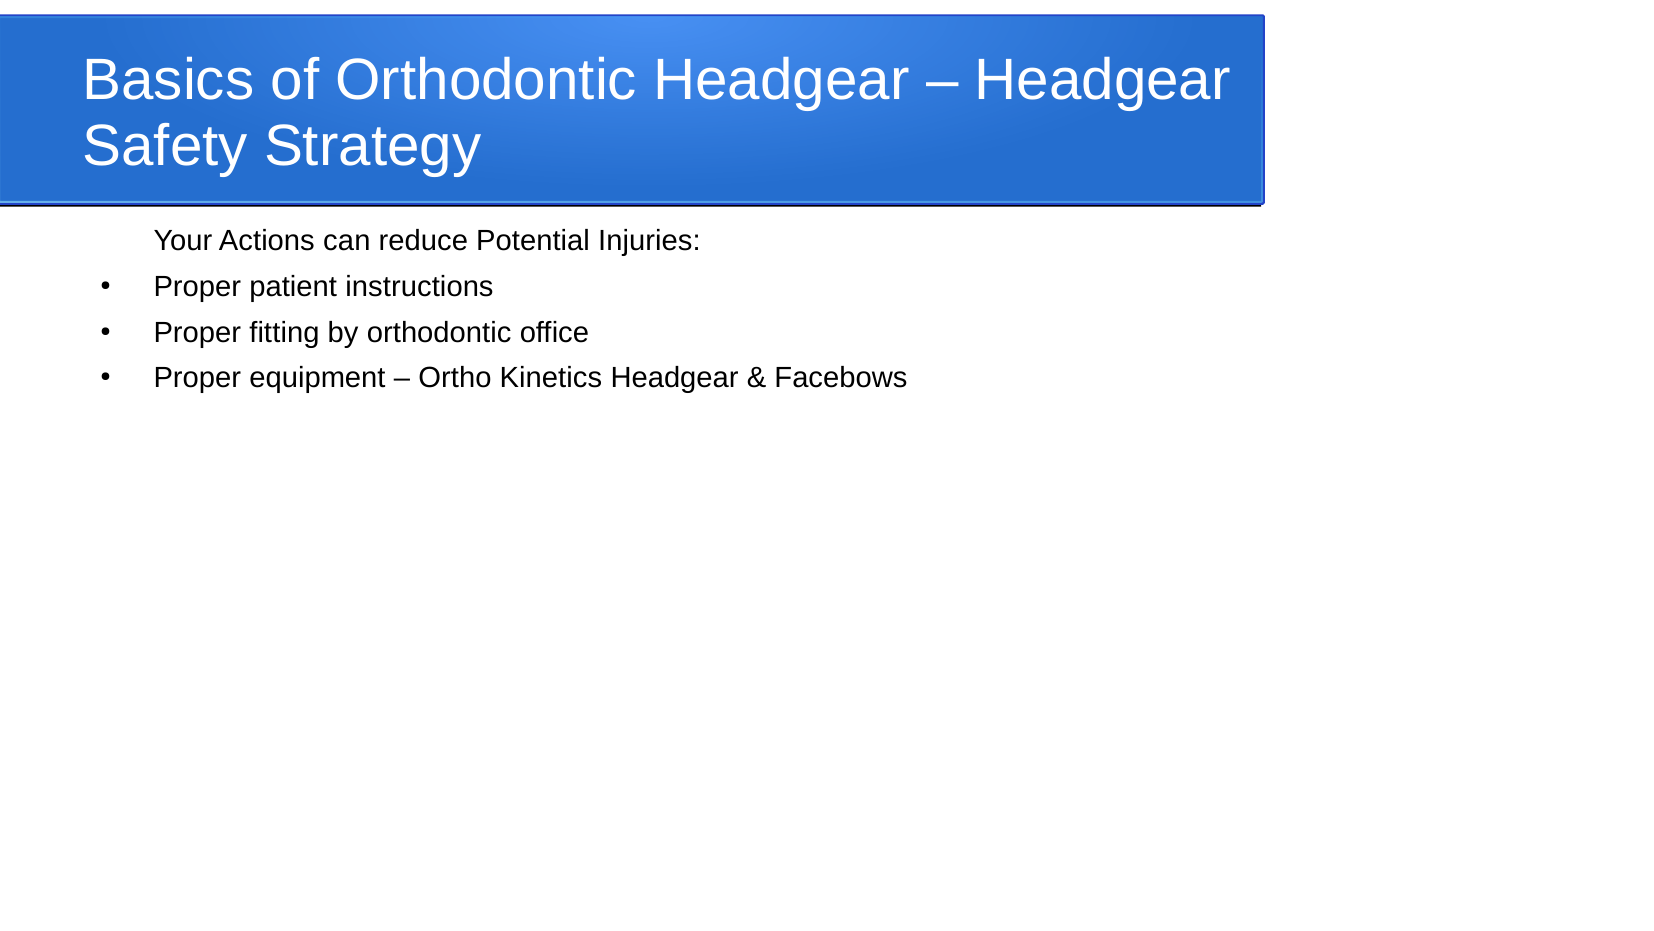

# Basics of Orthodontic Headgear – Headgear Safety Strategy
Your Actions can reduce Potential Injuries:
Proper patient instructions
Proper fitting by orthodontic office
Proper equipment – Ortho Kinetics Headgear & Facebows